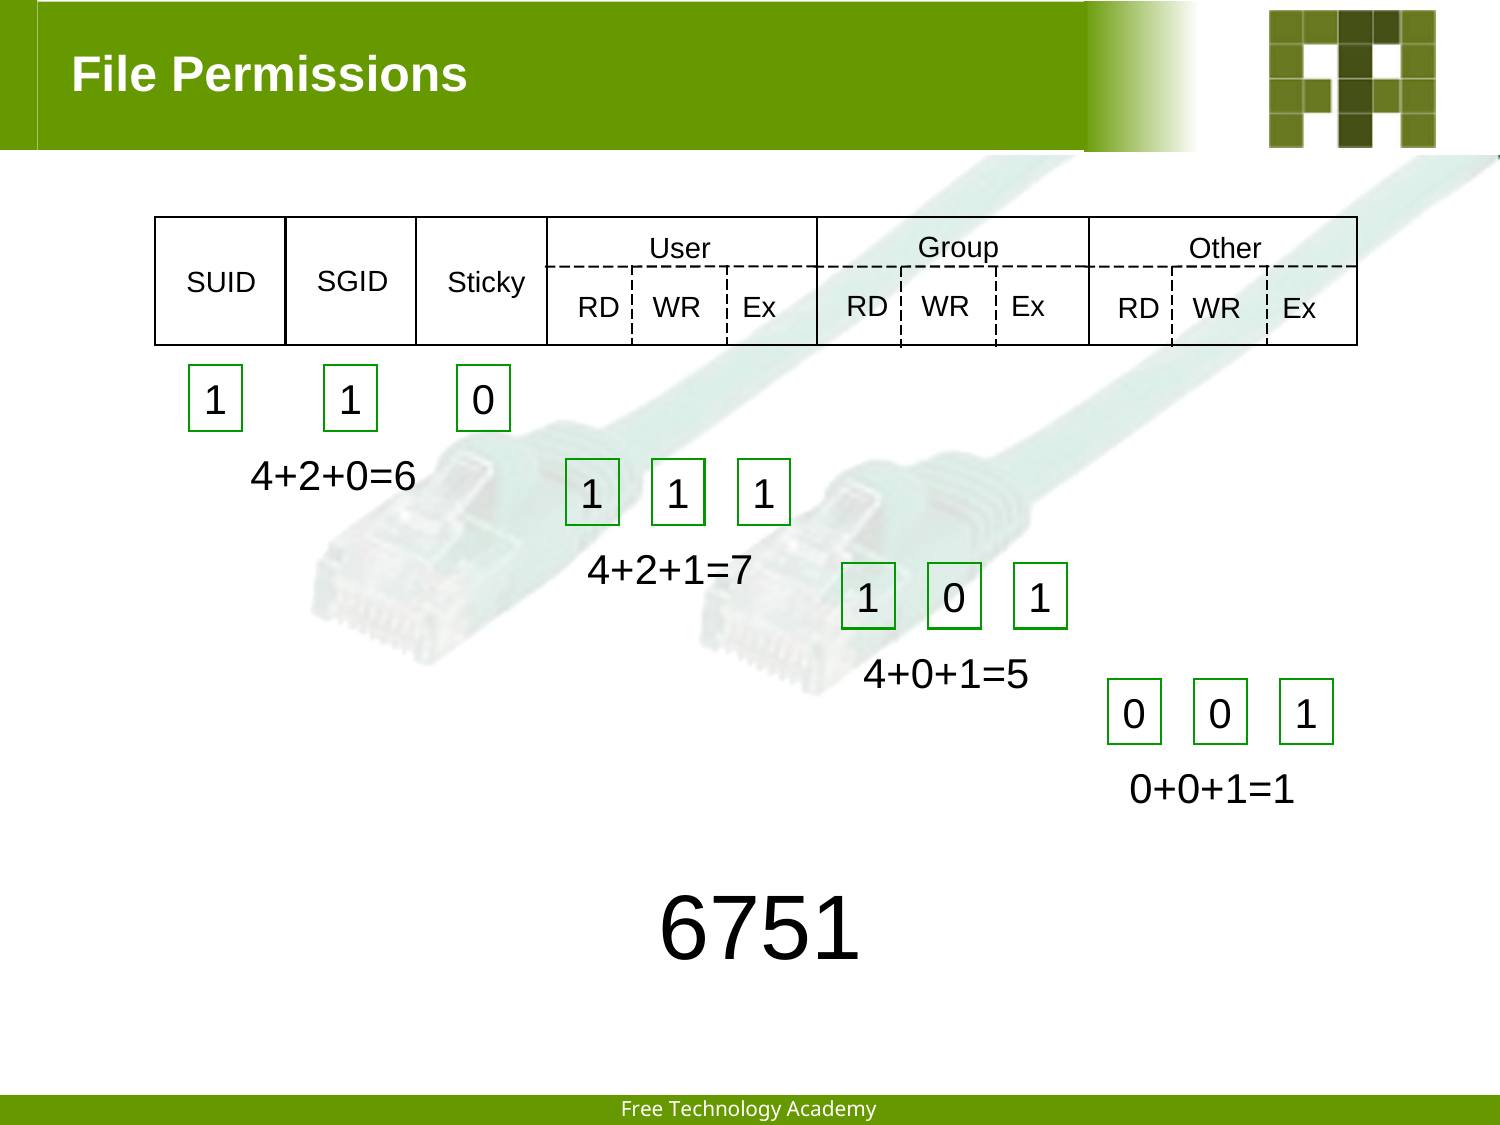

# File Permissions
Group
User
Other
SGID
SUID
Sticky
RD WR Ex
RD WR Ex
RD WR Ex
1
1
0
4+2+0=6
1
1
1
4+2+1=7
1
0
1
4+0+1=5
0
0
1
0+0+1=1
6751